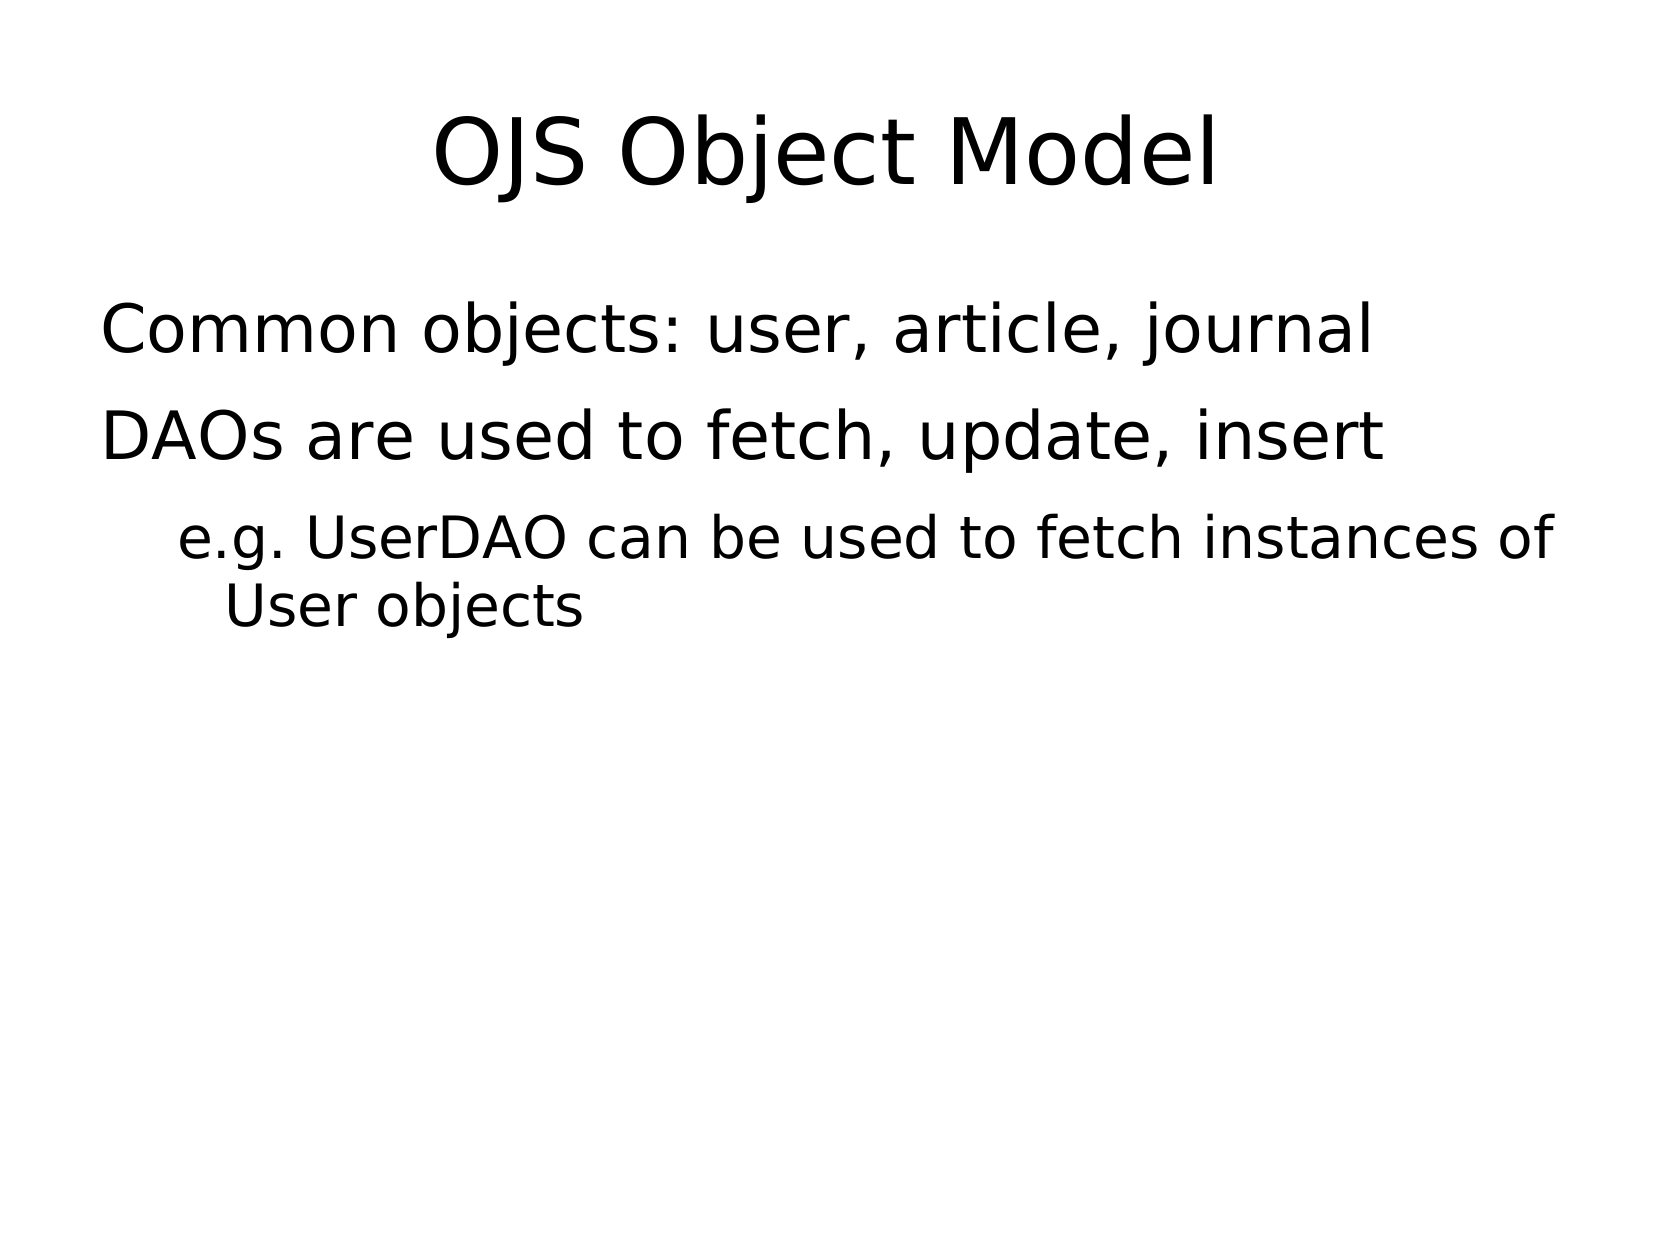

# OJS Object Model
Common objects: user, article, journal
DAOs are used to fetch, update, insert
e.g. UserDAO can be used to fetch instances of User objects